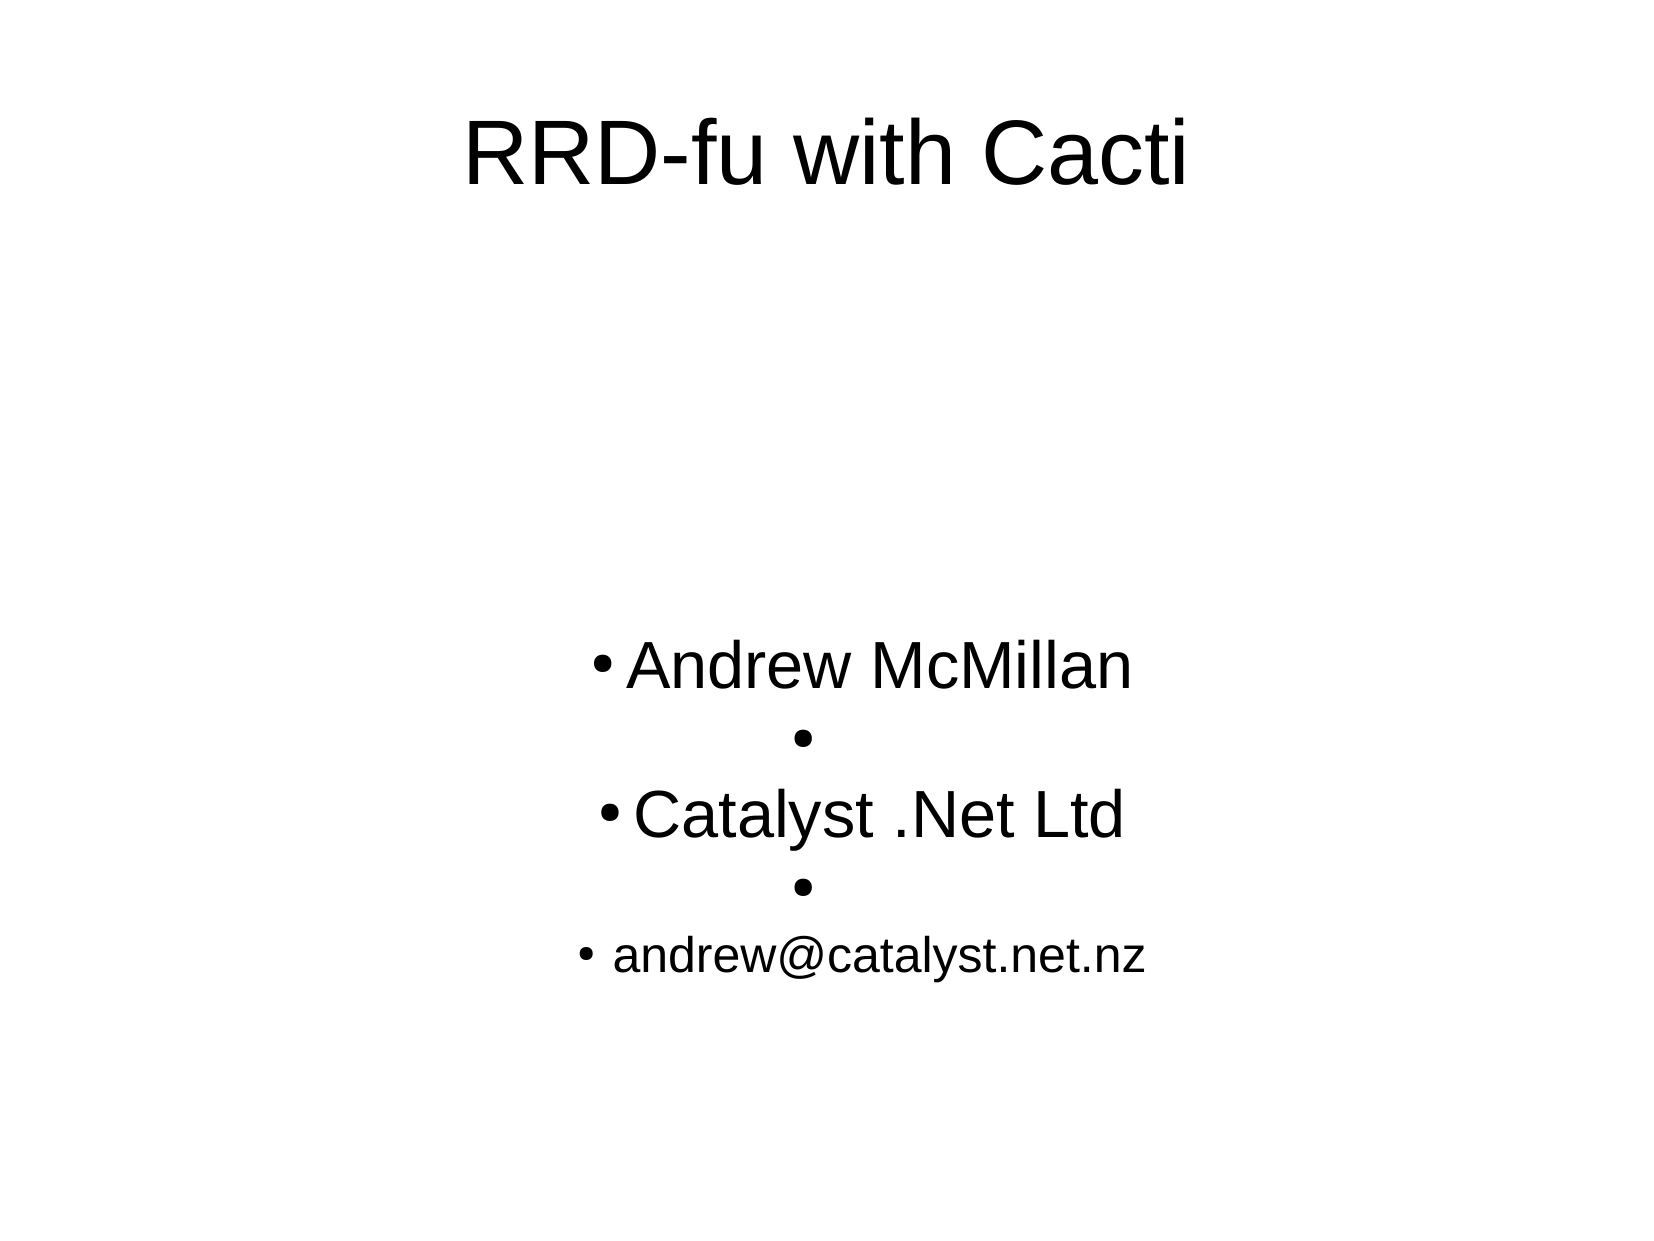

# RRD-fu with Cacti
Andrew McMillan
Catalyst .Net Ltd
andrew@catalyst.net.nz